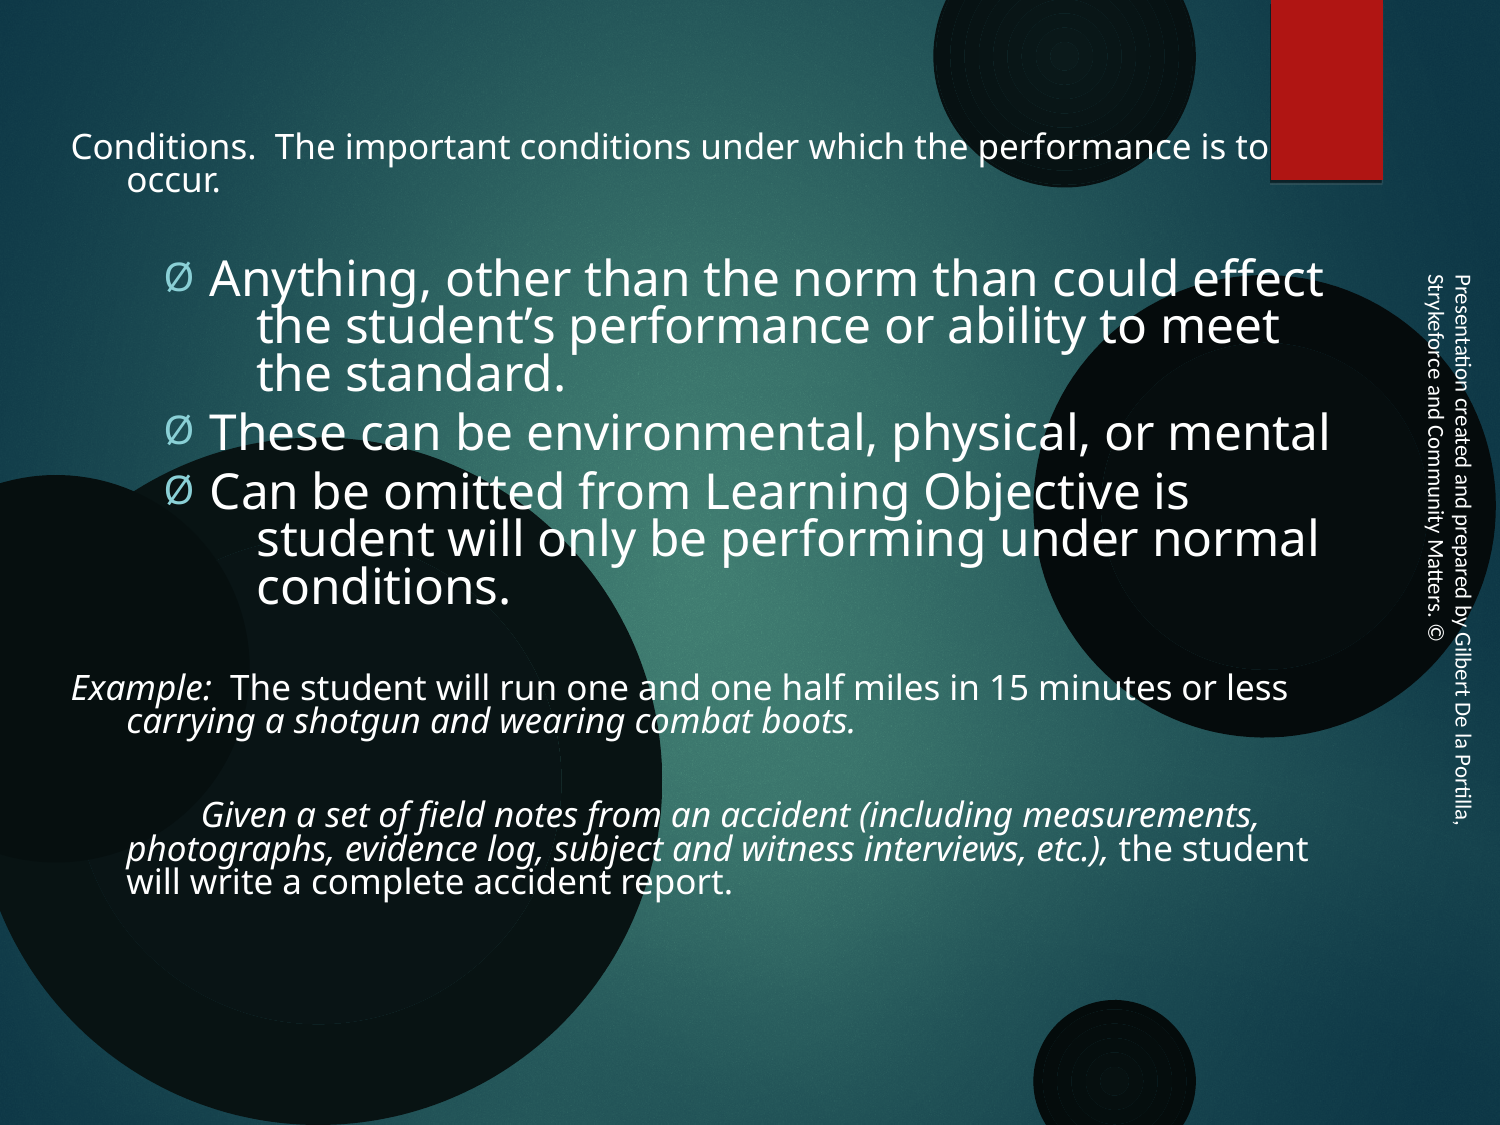

# Conditions. The important conditions under which the performance is to occur.
Anything, other than the norm than could effect the student’s performance or ability to meet the standard.
These can be environmental, physical, or mental
Can be omitted from Learning Objective is student will only be performing under normal conditions.
Example: The student will run one and one half miles in 15 minutes or less carrying a shotgun and wearing combat boots.
	Given a set of field notes from an accident (including measurements, photographs, evidence log, subject and witness interviews, etc.), the student will write a complete accident report.
Presentation created and prepared by Gilbert De la Portilla, Strykeforce and Community Matters. ©